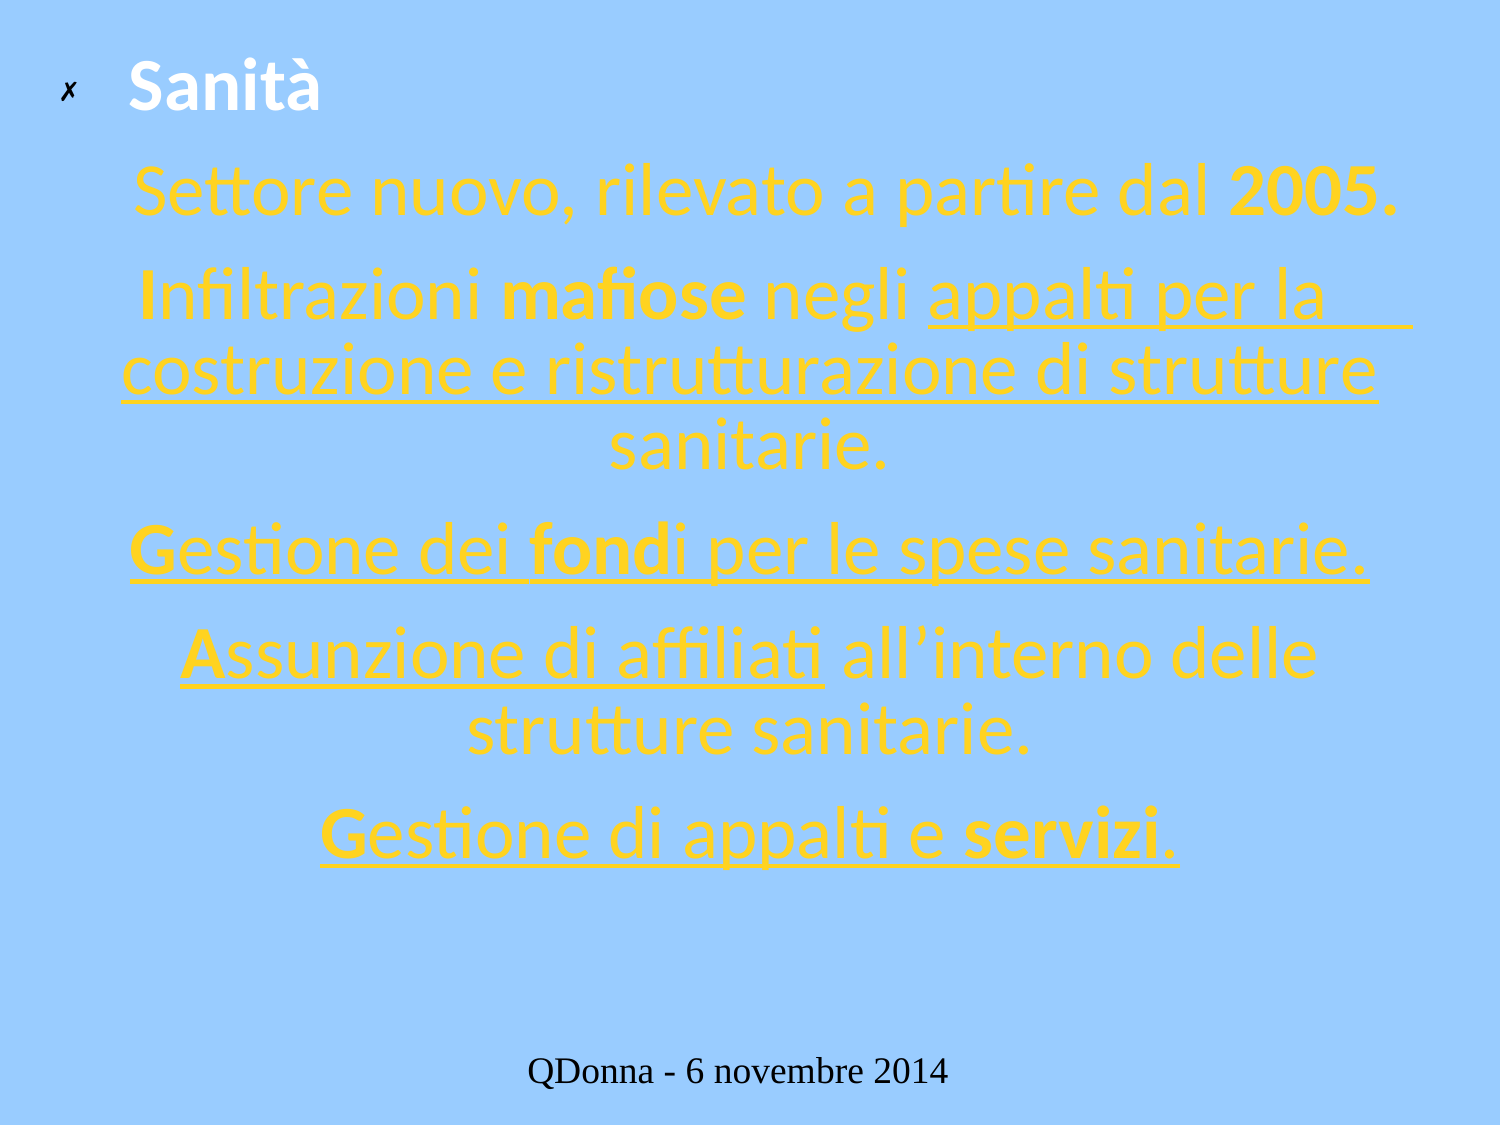

# Sanità
 Settore nuovo, rilevato a partire dal 2005.
 Infiltrazioni mafiose negli appalti per la costruzione e ristrutturazione di strutture sanitarie.
Gestione dei fondi per le spese sanitarie.
Assunzione di affiliati all’interno delle strutture sanitarie.
Gestione di appalti e servizi.
QDonna - 6 novembre 2014